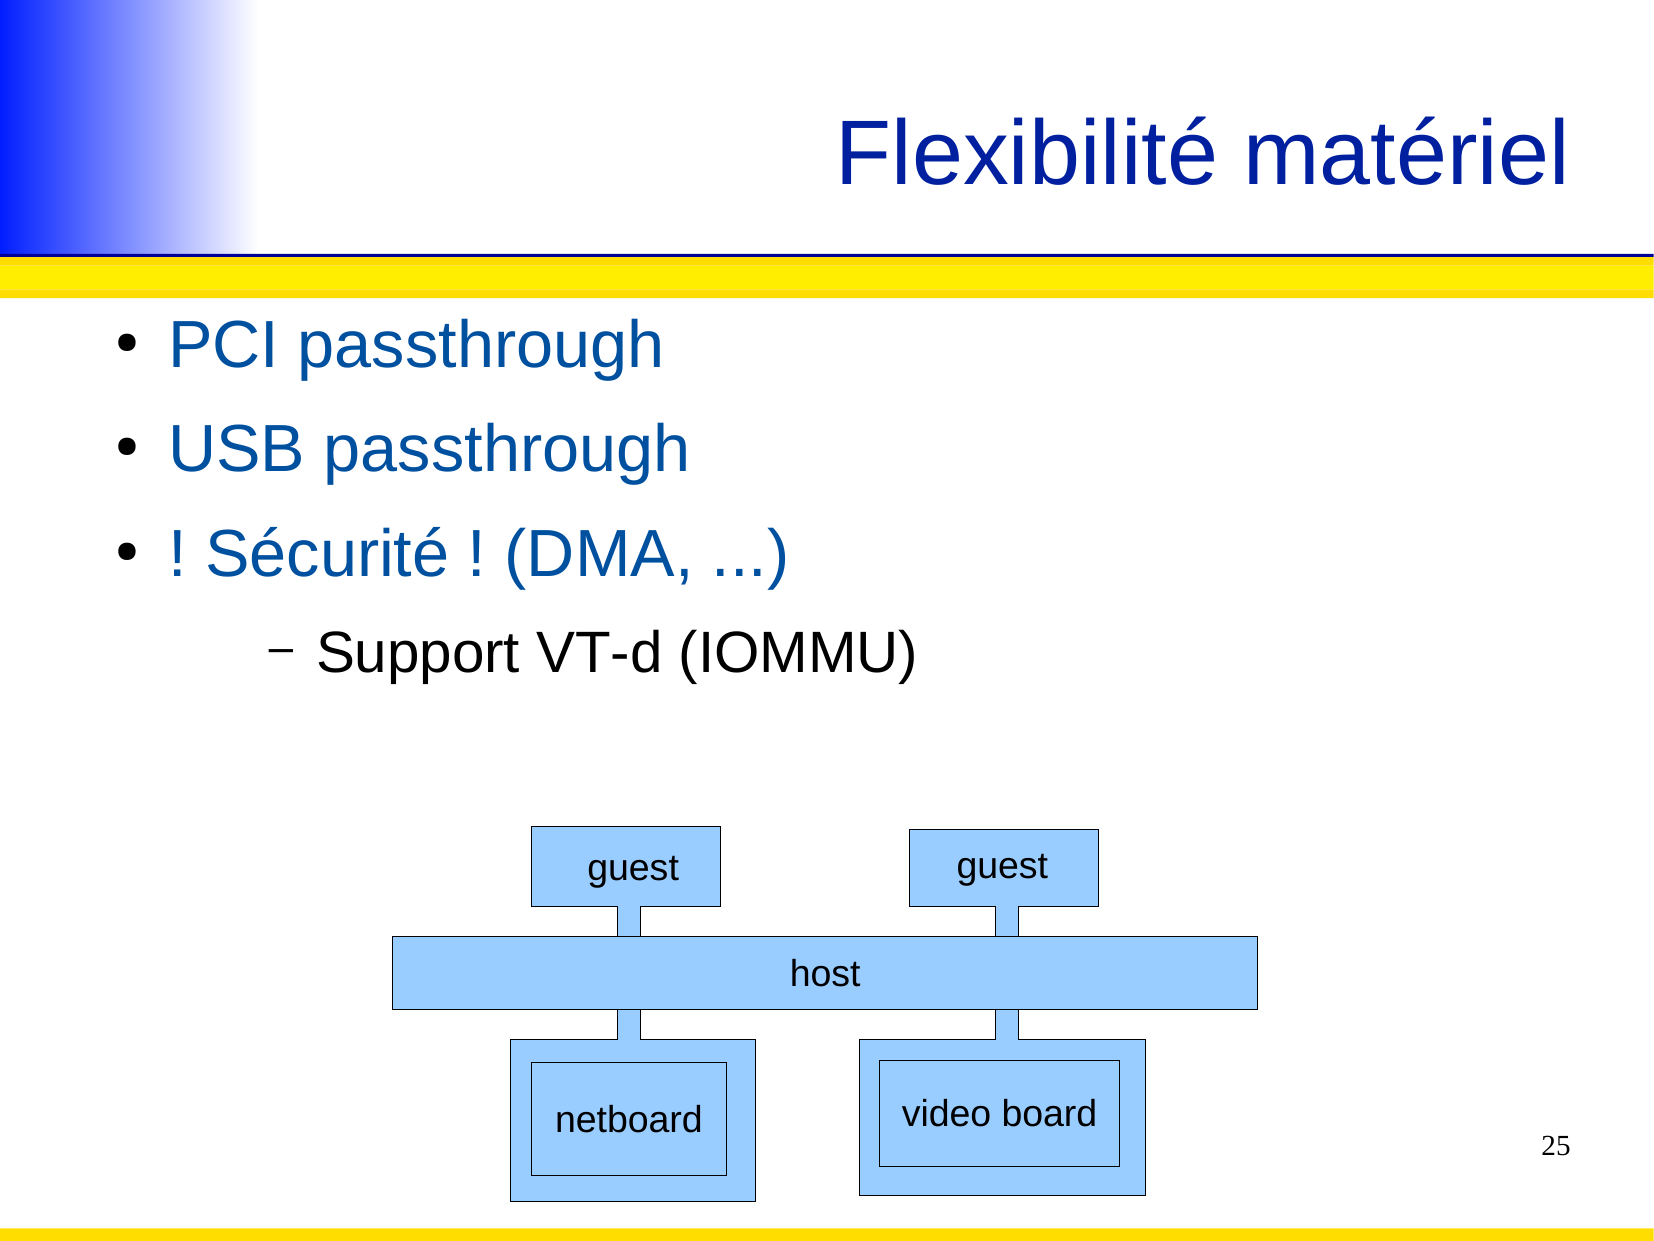

# Flexibilité matériel
PCI passthrough
USB passthrough
! Sécurité ! (DMA, ...)
Support VT-d (IOMMU)
guest
guest
host
video board
netboard
25